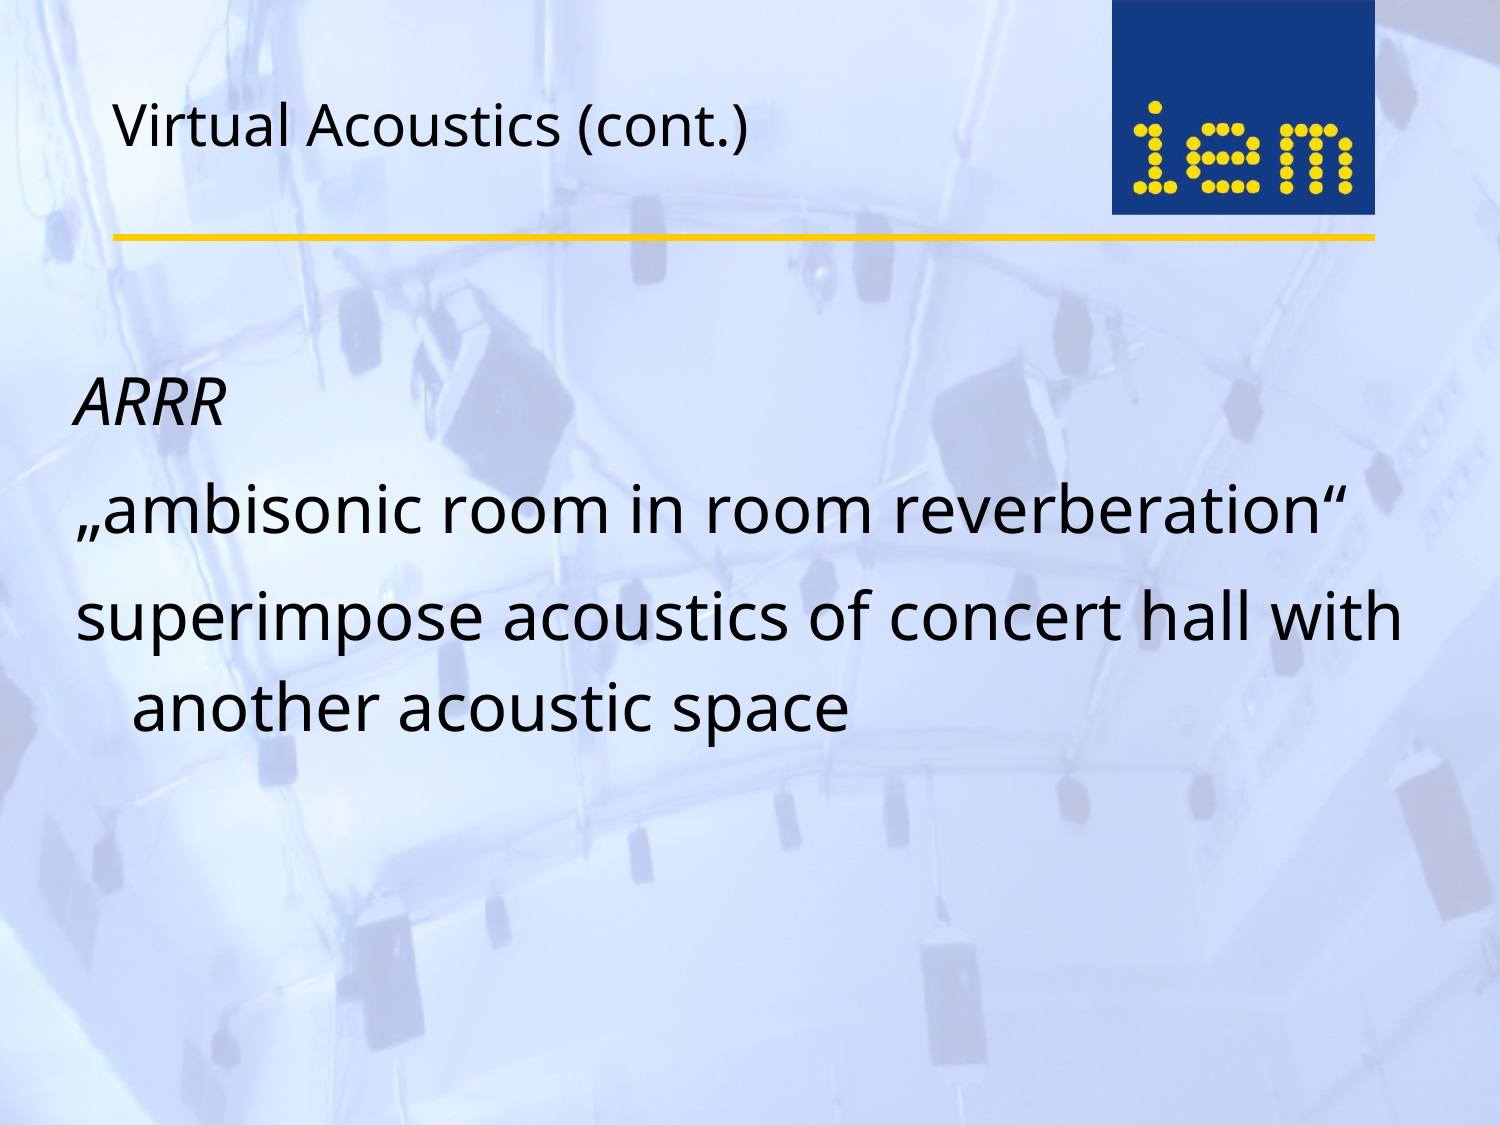

# Virtual Acoustics (cont.)
ARRR
„ambisonic room in room reverberation“
superimpose acoustics of concert hall with another acoustic space